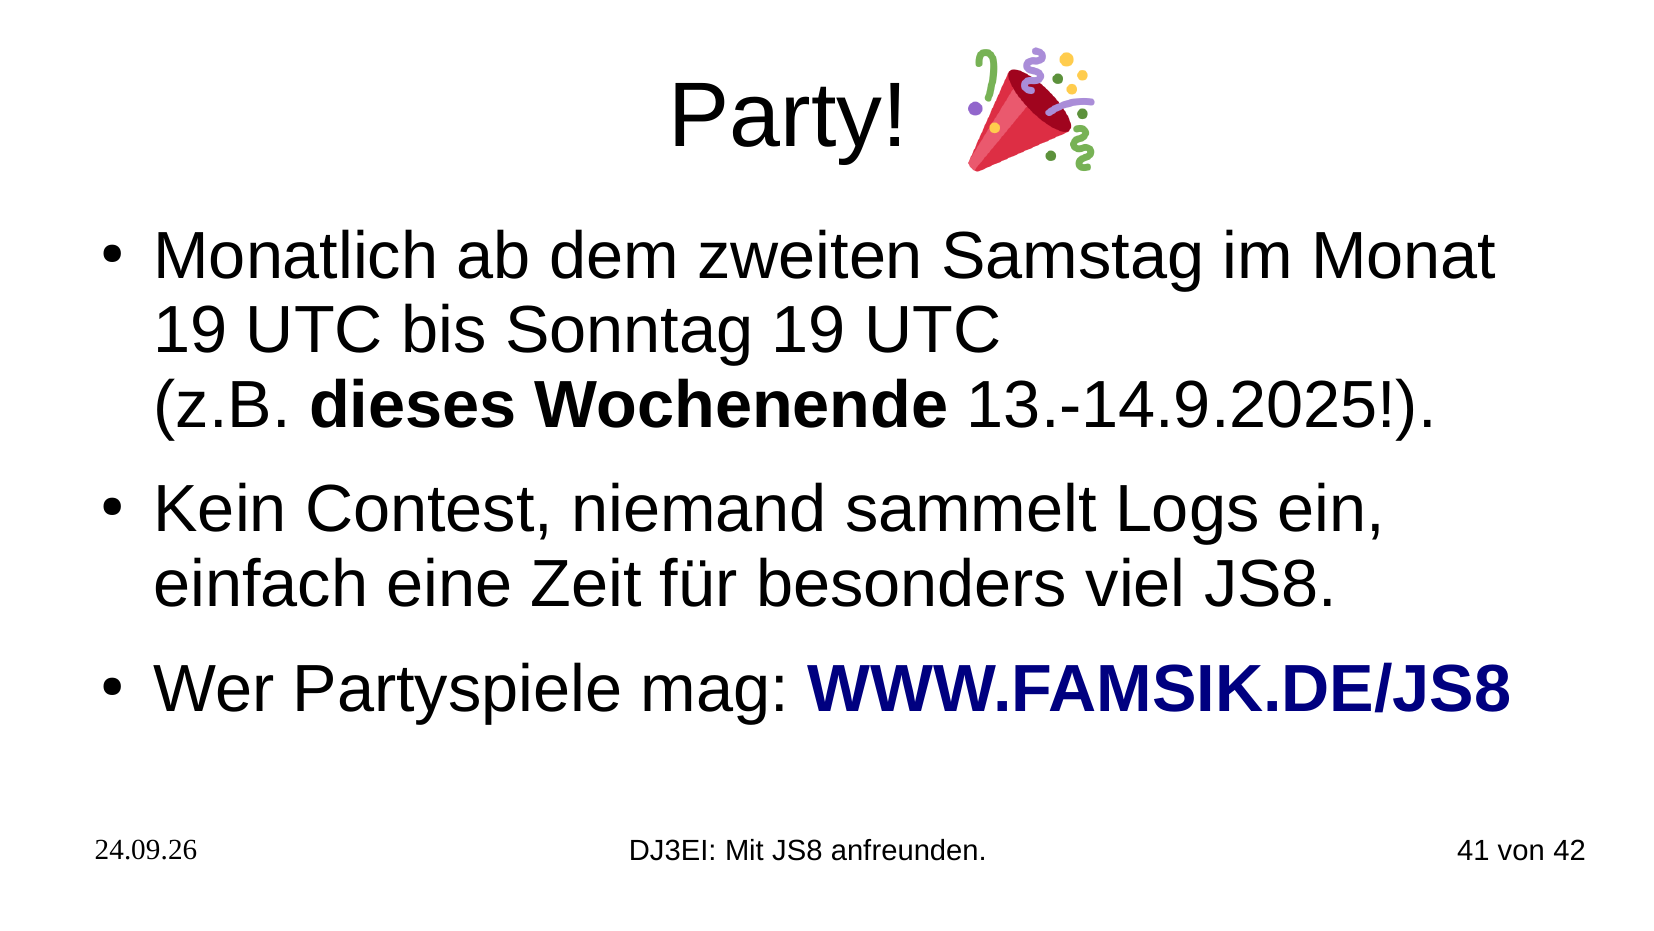

# Party!
Monatlich ab dem zweiten Samstag im Monat 19 UTC bis Sonntag 19 UTC
(z.B. dieses Wochenende 13.-14.9.2025!).
Kein Contest, niemand sammelt Logs ein,
einfach eine Zeit für besonders viel JS8.
Wer Partyspiele mag: WWW.FAMSIK.DE/JS8
41